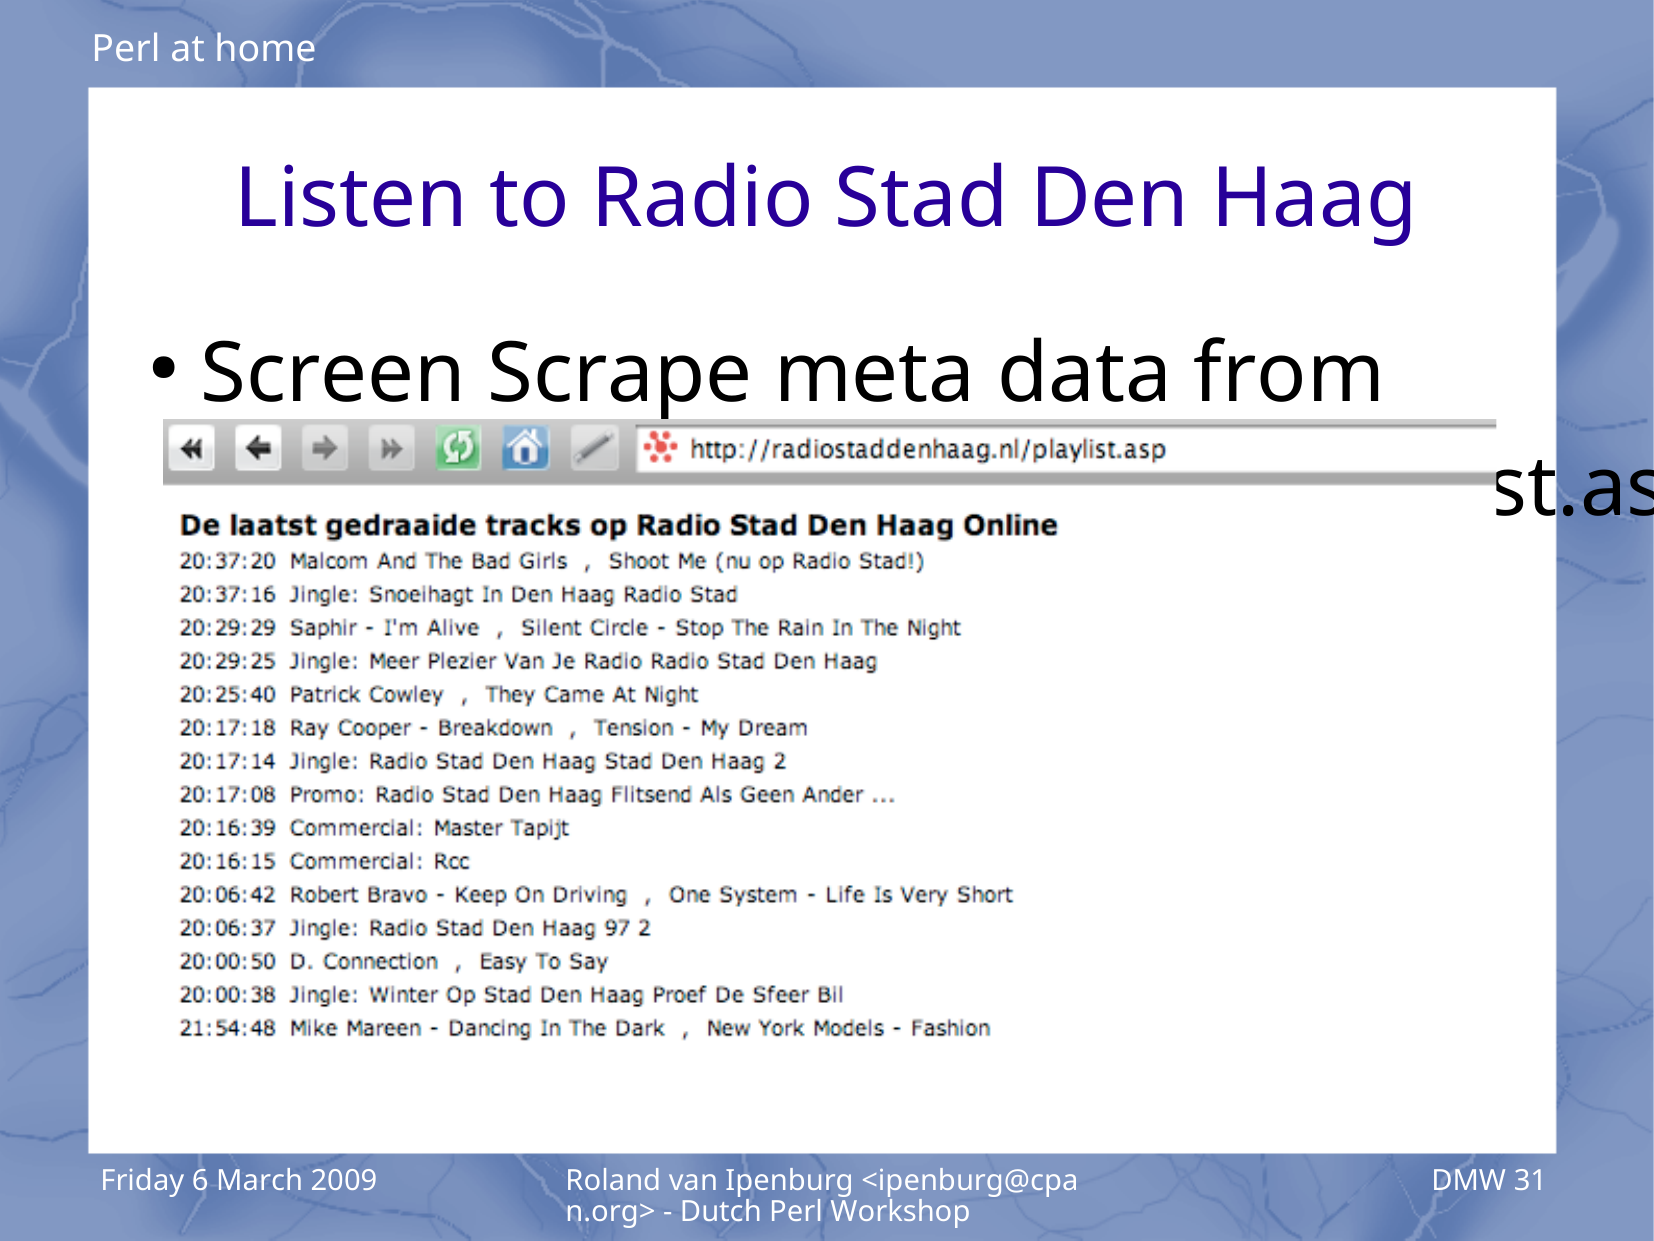

# Listen to Radio Stad Den Haag
 Screen Scrape meta data from
 http://radiostaddenhaag.nl/playlist.asp
Friday 6 March 2009
Roland van Ipenburg <ipenburg@cpan.org> - Dutch Perl Workshop
31